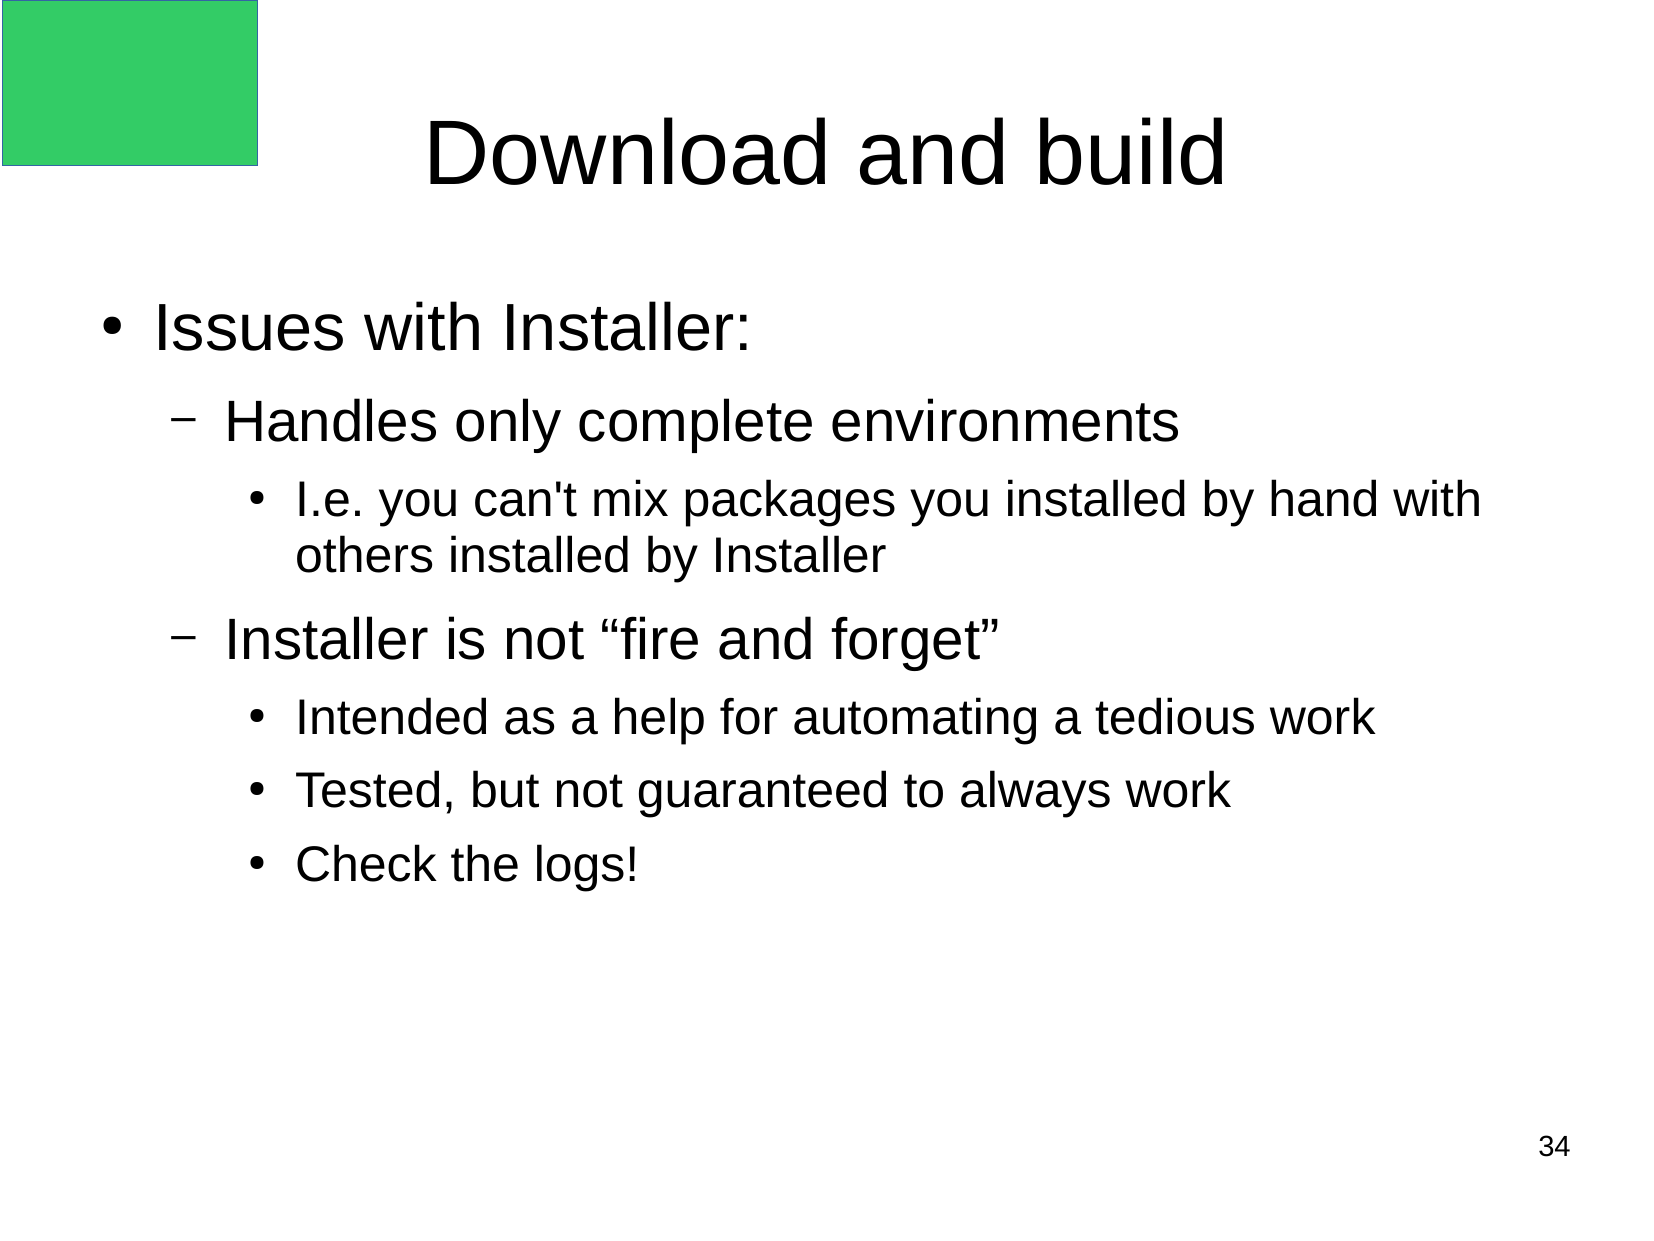

# Download and build
Issues with Installer:
Handles only complete environments
I.e. you can't mix packages you installed by hand with others installed by Installer
Installer is not “fire and forget”
Intended as a help for automating a tedious work
Tested, but not guaranteed to always work
Check the logs!
34